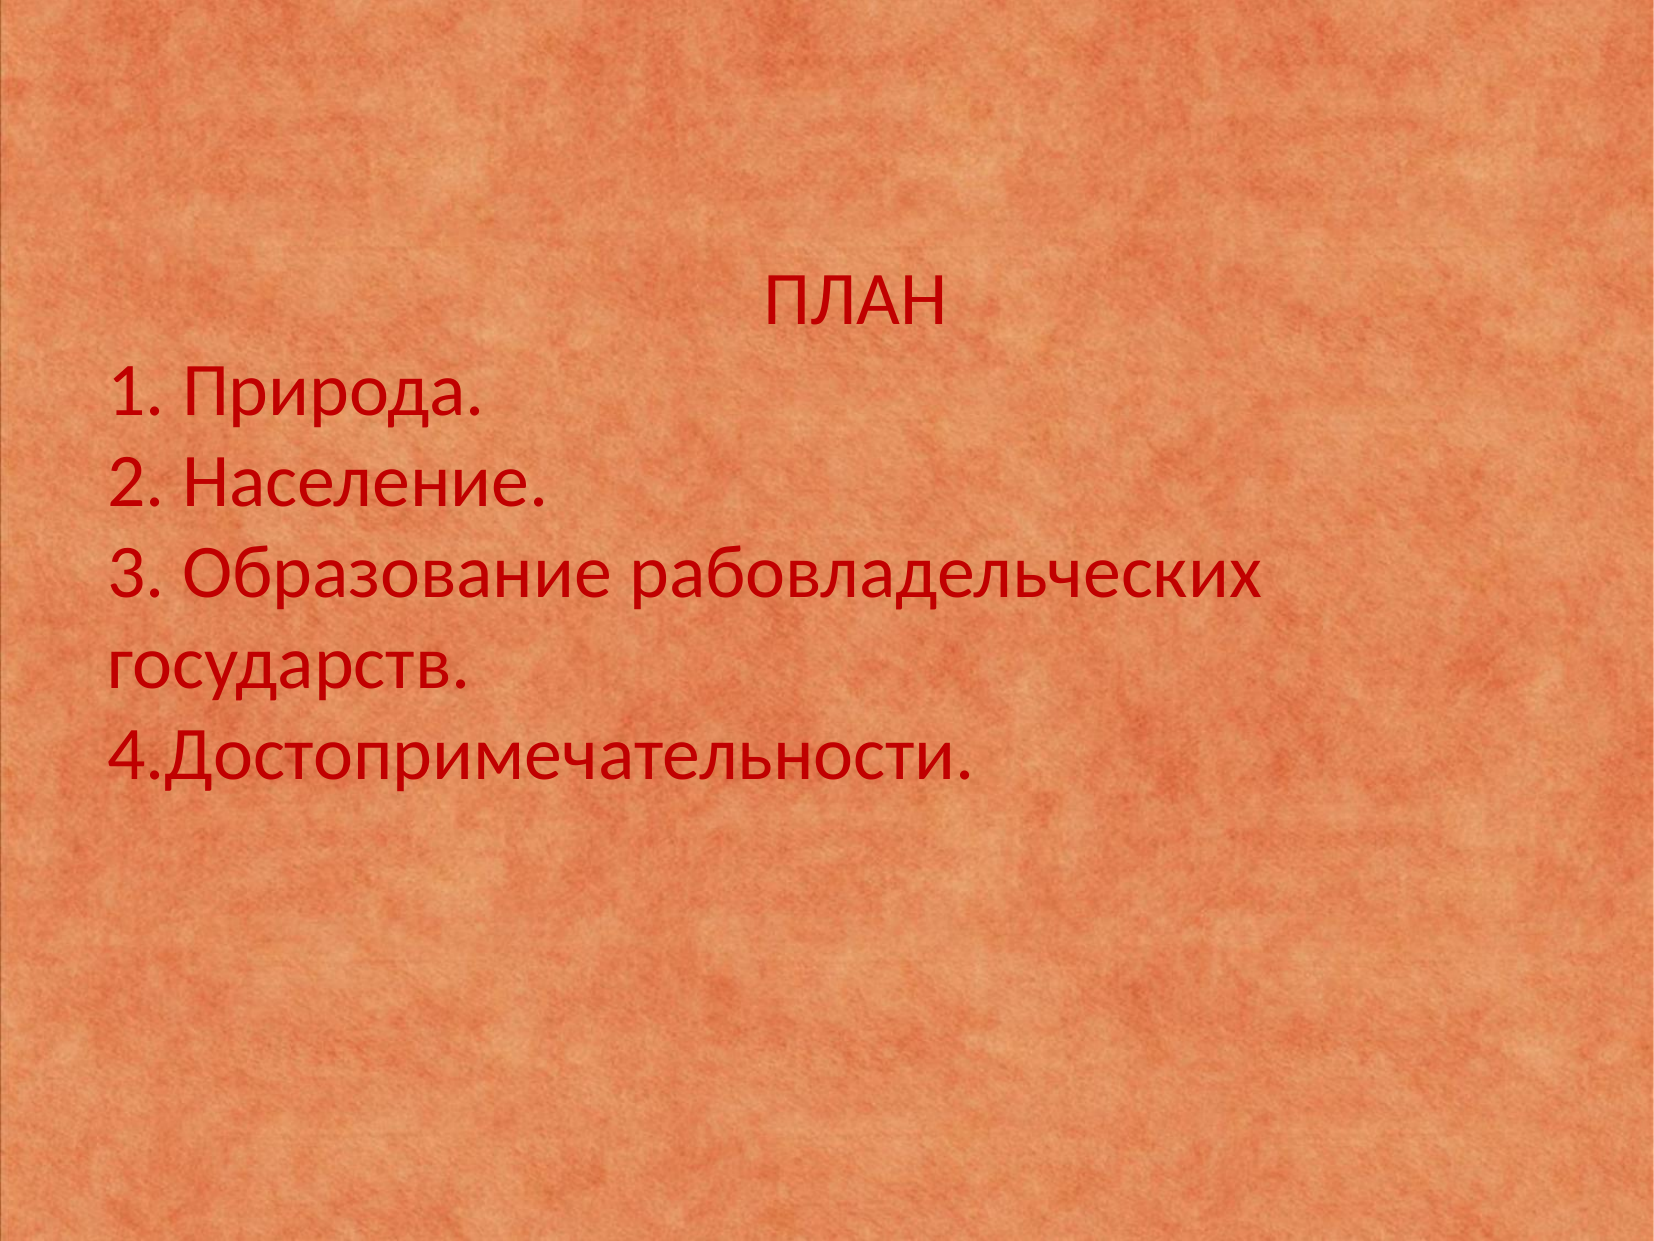

# ПЛАН 1. Природа. 2. Население. 3. Образование рабовладельческих государств. 4.Достопримечательности.